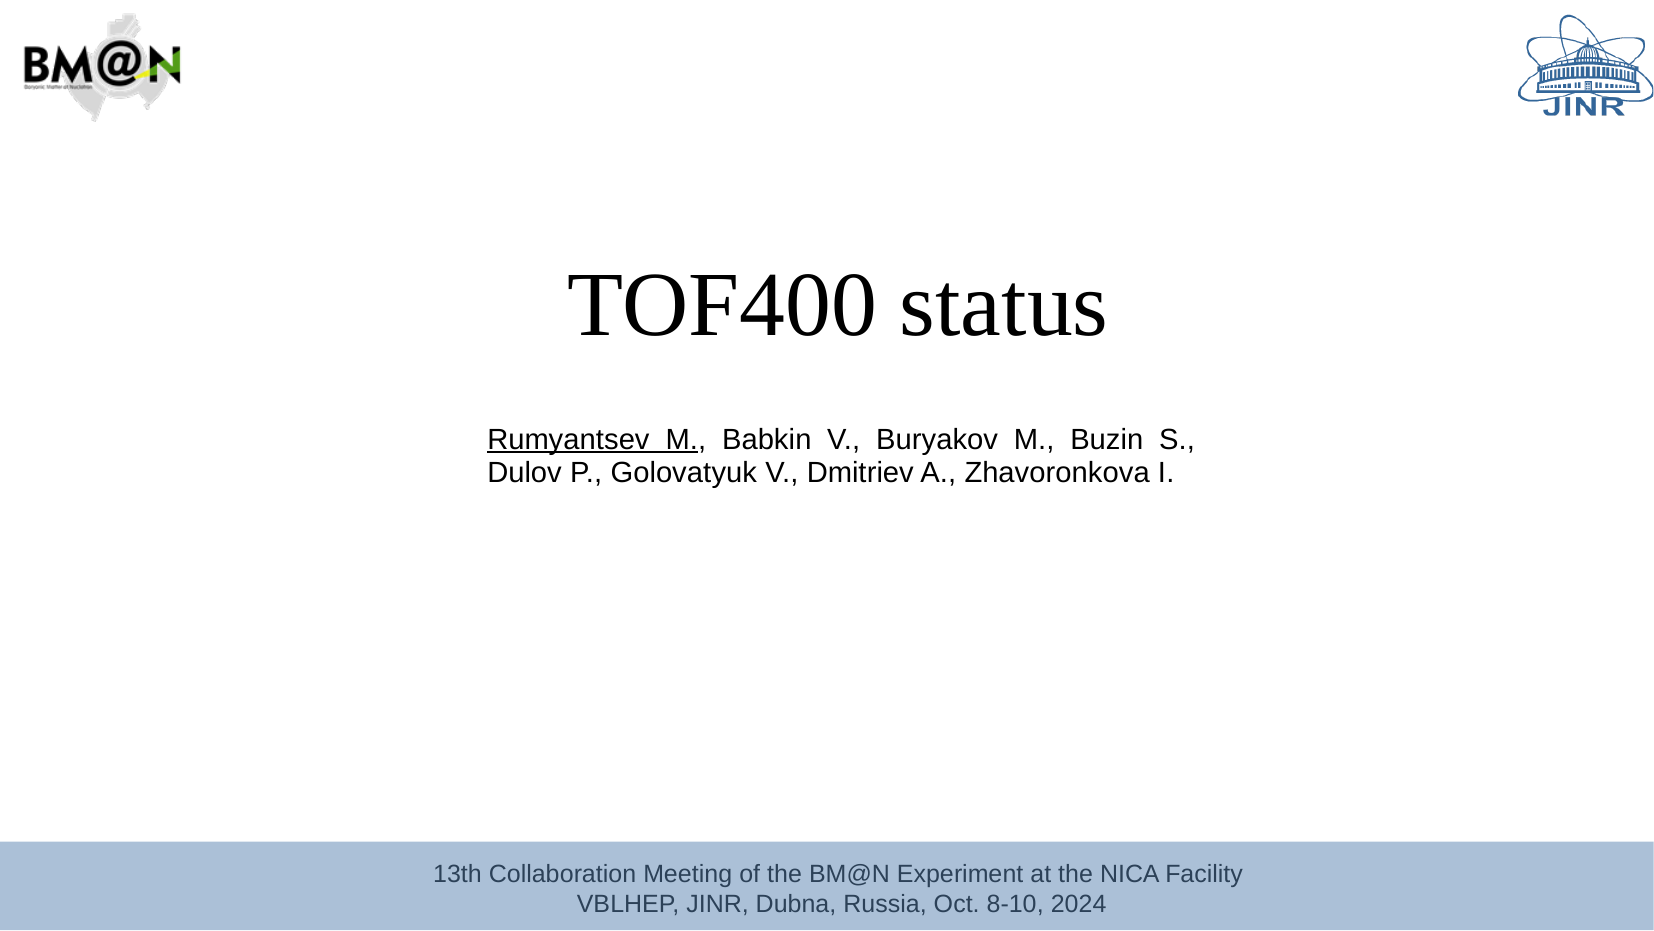

# TOF400 status
Rumyantsev M., Babkin V., Buryakov M., Buzin S., Dulov P., Golovatyuk V., Dmitriev A., Zhavoronkova I.
13th Collaboration Meeting of the BM@N Experiment at the NICA Facility
VBLHEP, JINR, Dubna, Russia, Oct. 8-10, 2024